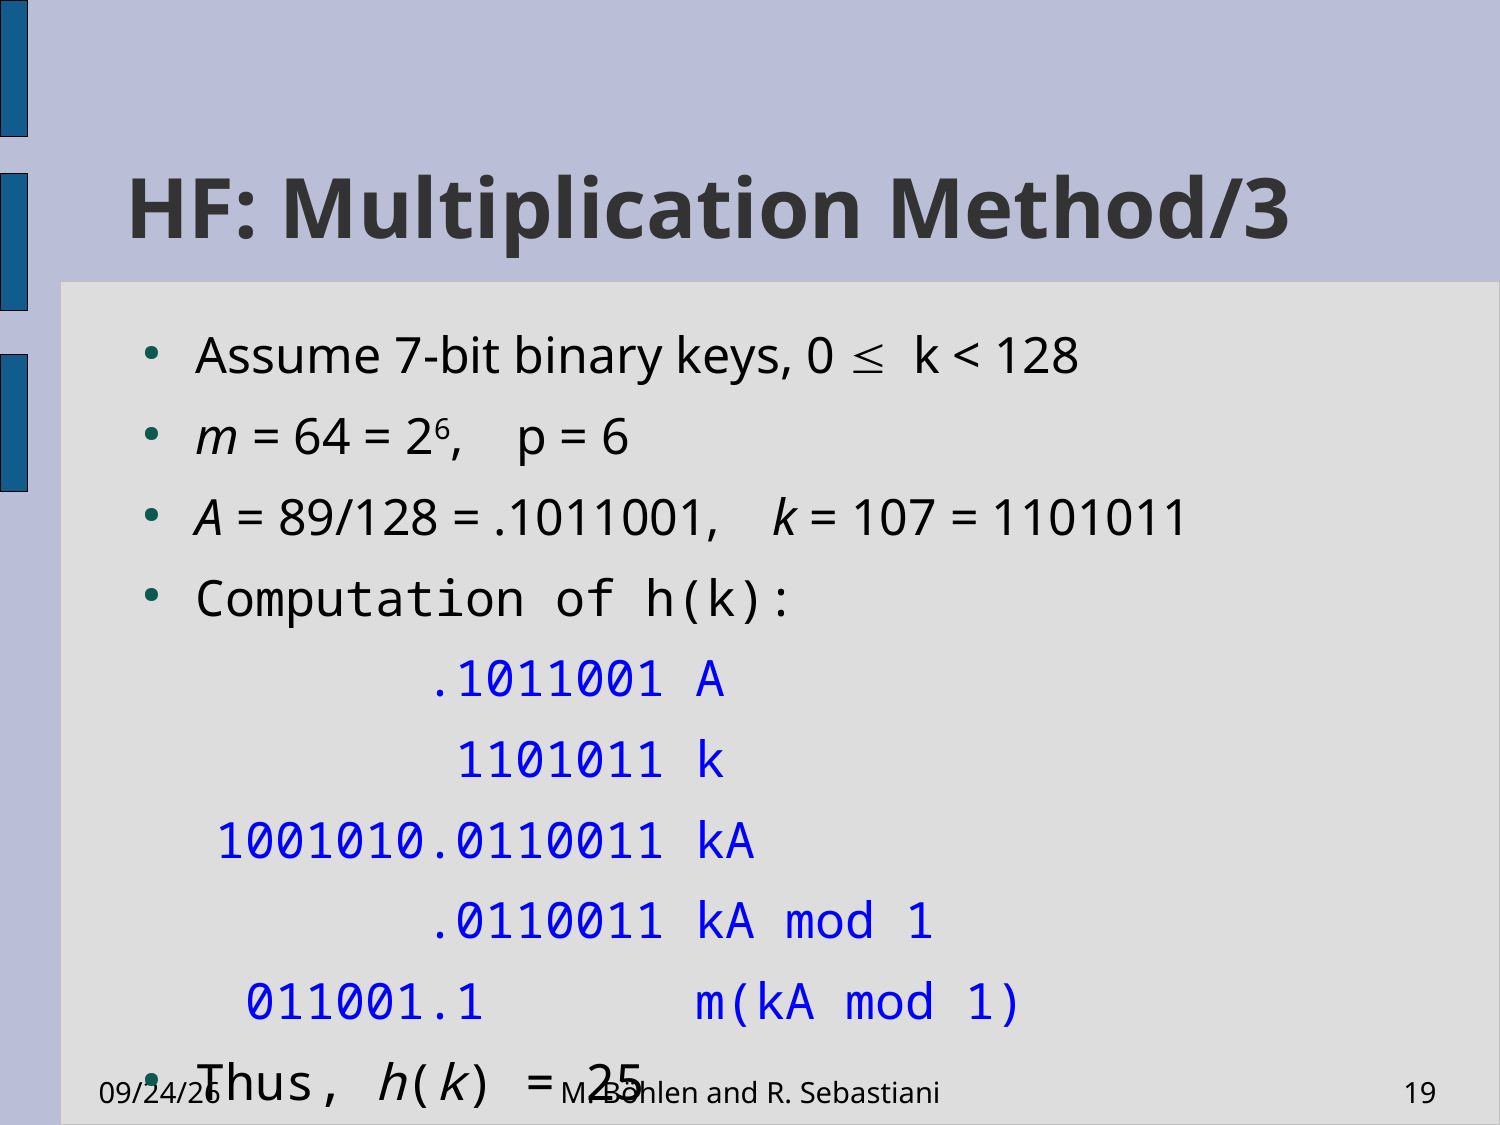

# HF: Multiplication Method/3
Assume 7-bit binary keys, 0 k < 128
m = 64 = 26, p = 6
A = 89/128 = .1011001, k = 107 = 1101011
Computation of h(k):
 .1011001 A
 1101011 k
 1001010.0110011 kA
 .0110011 kA mod 1
 011001.1 m(kA mod 1)
Thus, h(k) = 25
M. Böhlen and R. Sebastiani
19